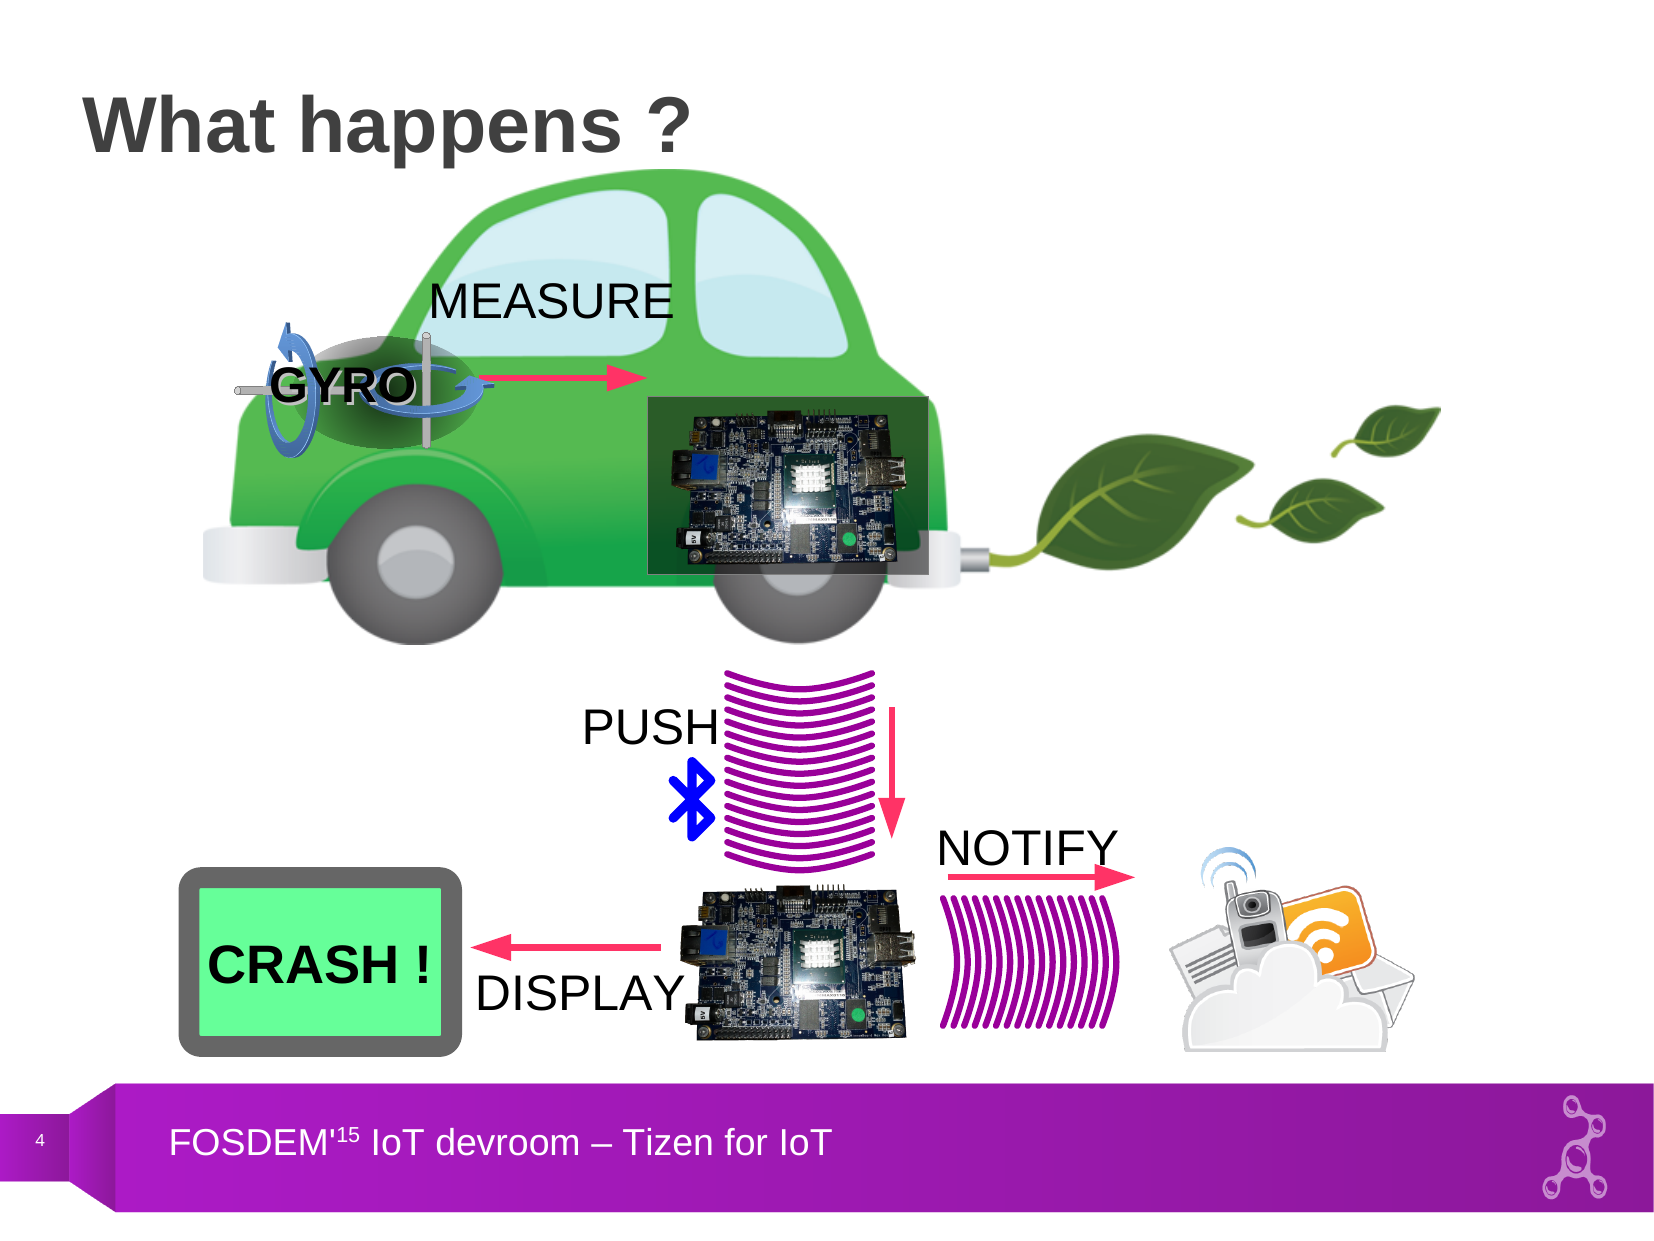

# What happens ?
MEASURE
GYRO
PUSH
NOTIFY
CRASH !
DISPLAY